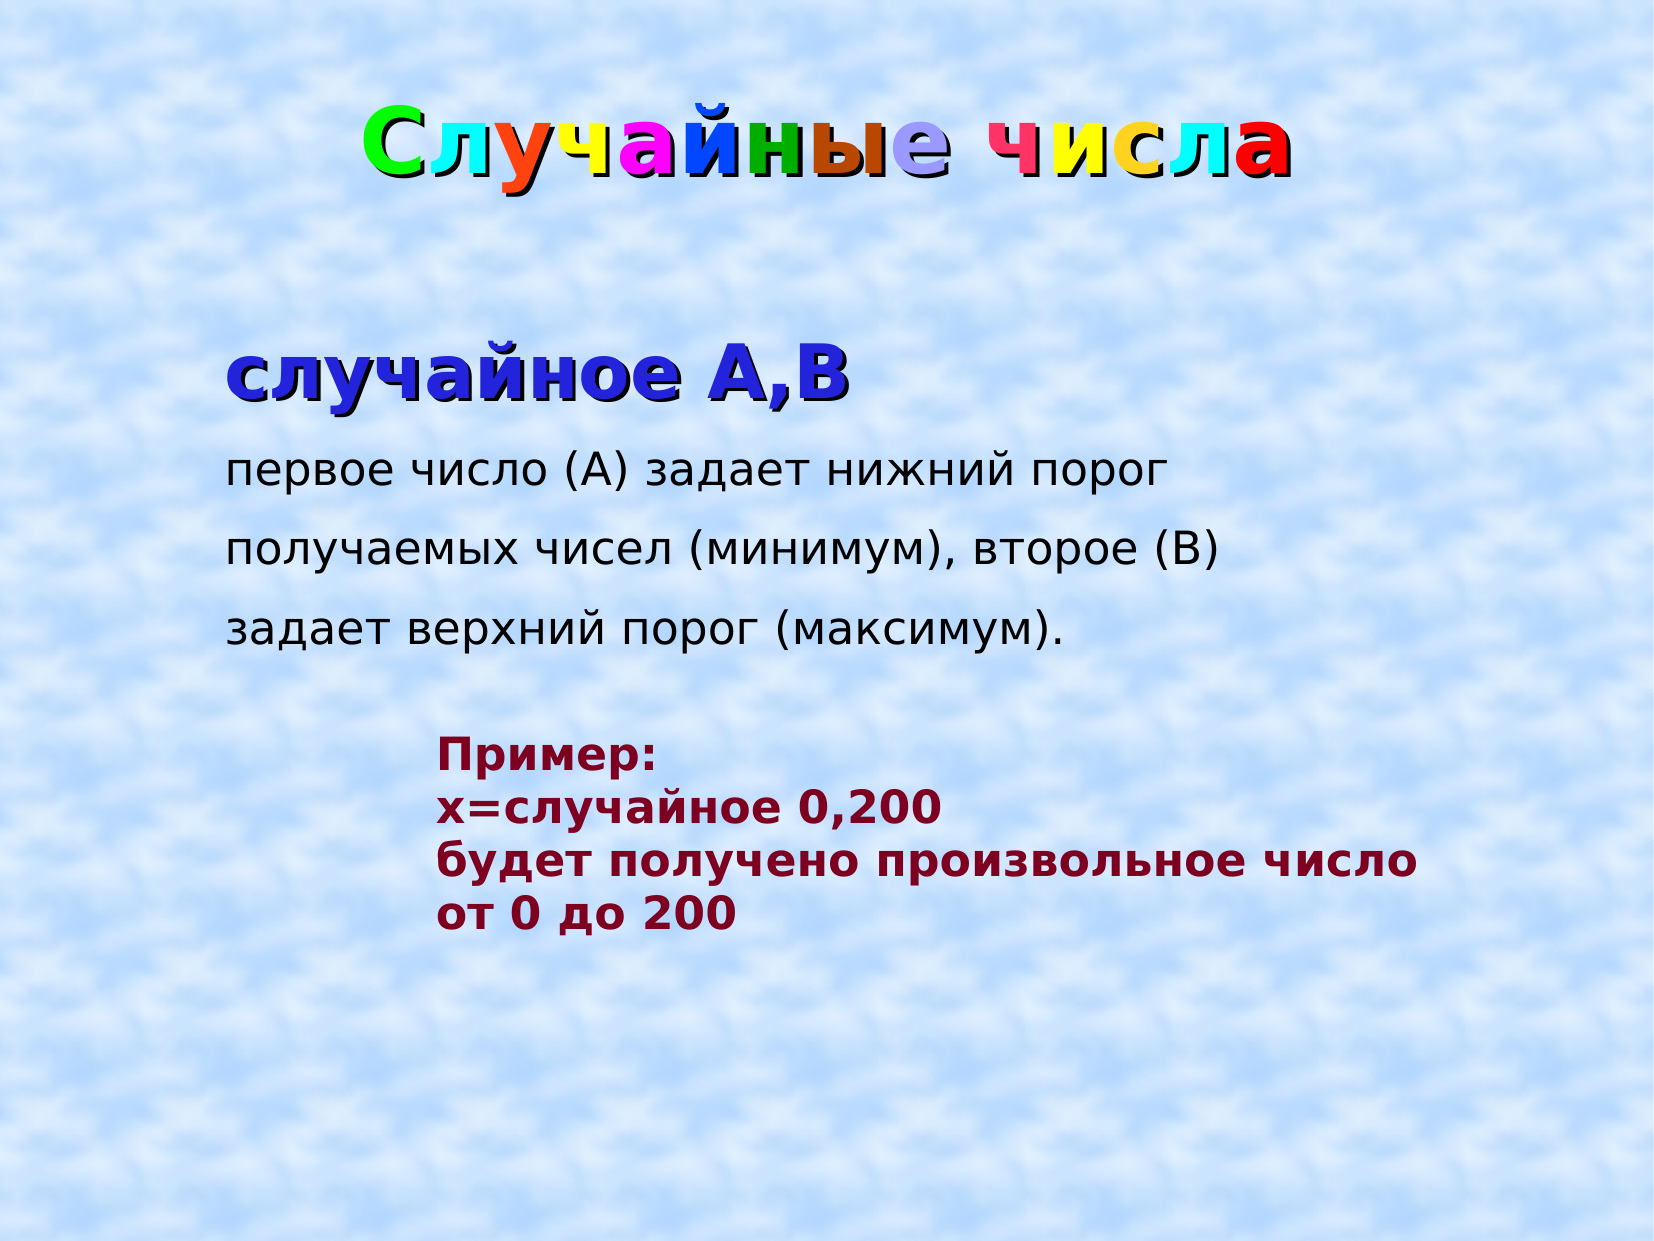

# Случайные числа
случайное А,В
первое число (А) задает нижний порог получаемых чисел (минимум), второе (В) задает верхний порог (максимум).
Пример:
x=случайное 0,200
будет получено произвольное число от 0 до 200